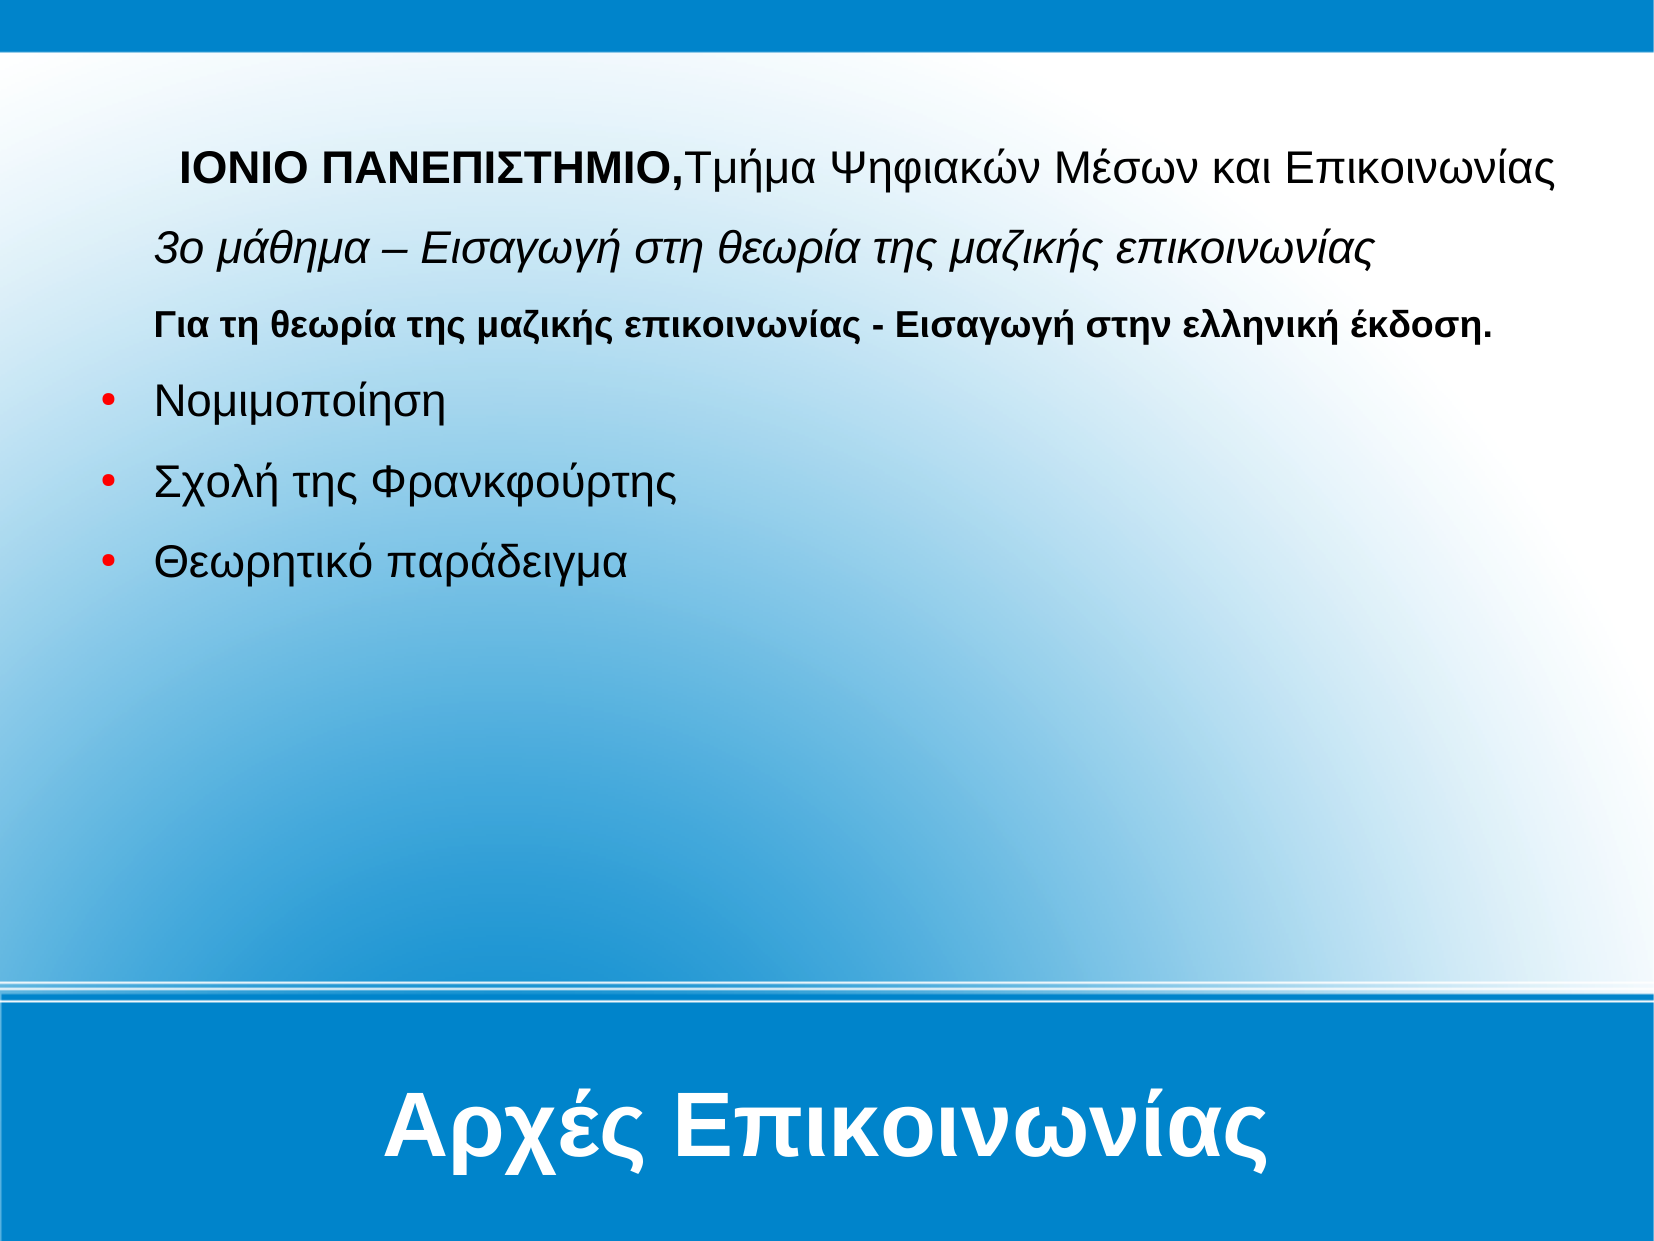

ΙΟΝΙΟ ΠΑΝΕΠΙΣΤΗΜΙΟ,Τμήμα Ψηφιακών Μέσων και Επικοινωνίας
3ο μάθημα – Εισαγωγή στη θεωρία της μαζικής επικοινωνίας
Για τη θεωρία της μαζικής επικοινωνίας - Εισαγωγή στην ελληνική έκδοση.
Νομιμοποίηση
Σχολή της Φρανκφούρτης
Θεωρητικό παράδειγμα
# Αρχές Επικοινωνίας